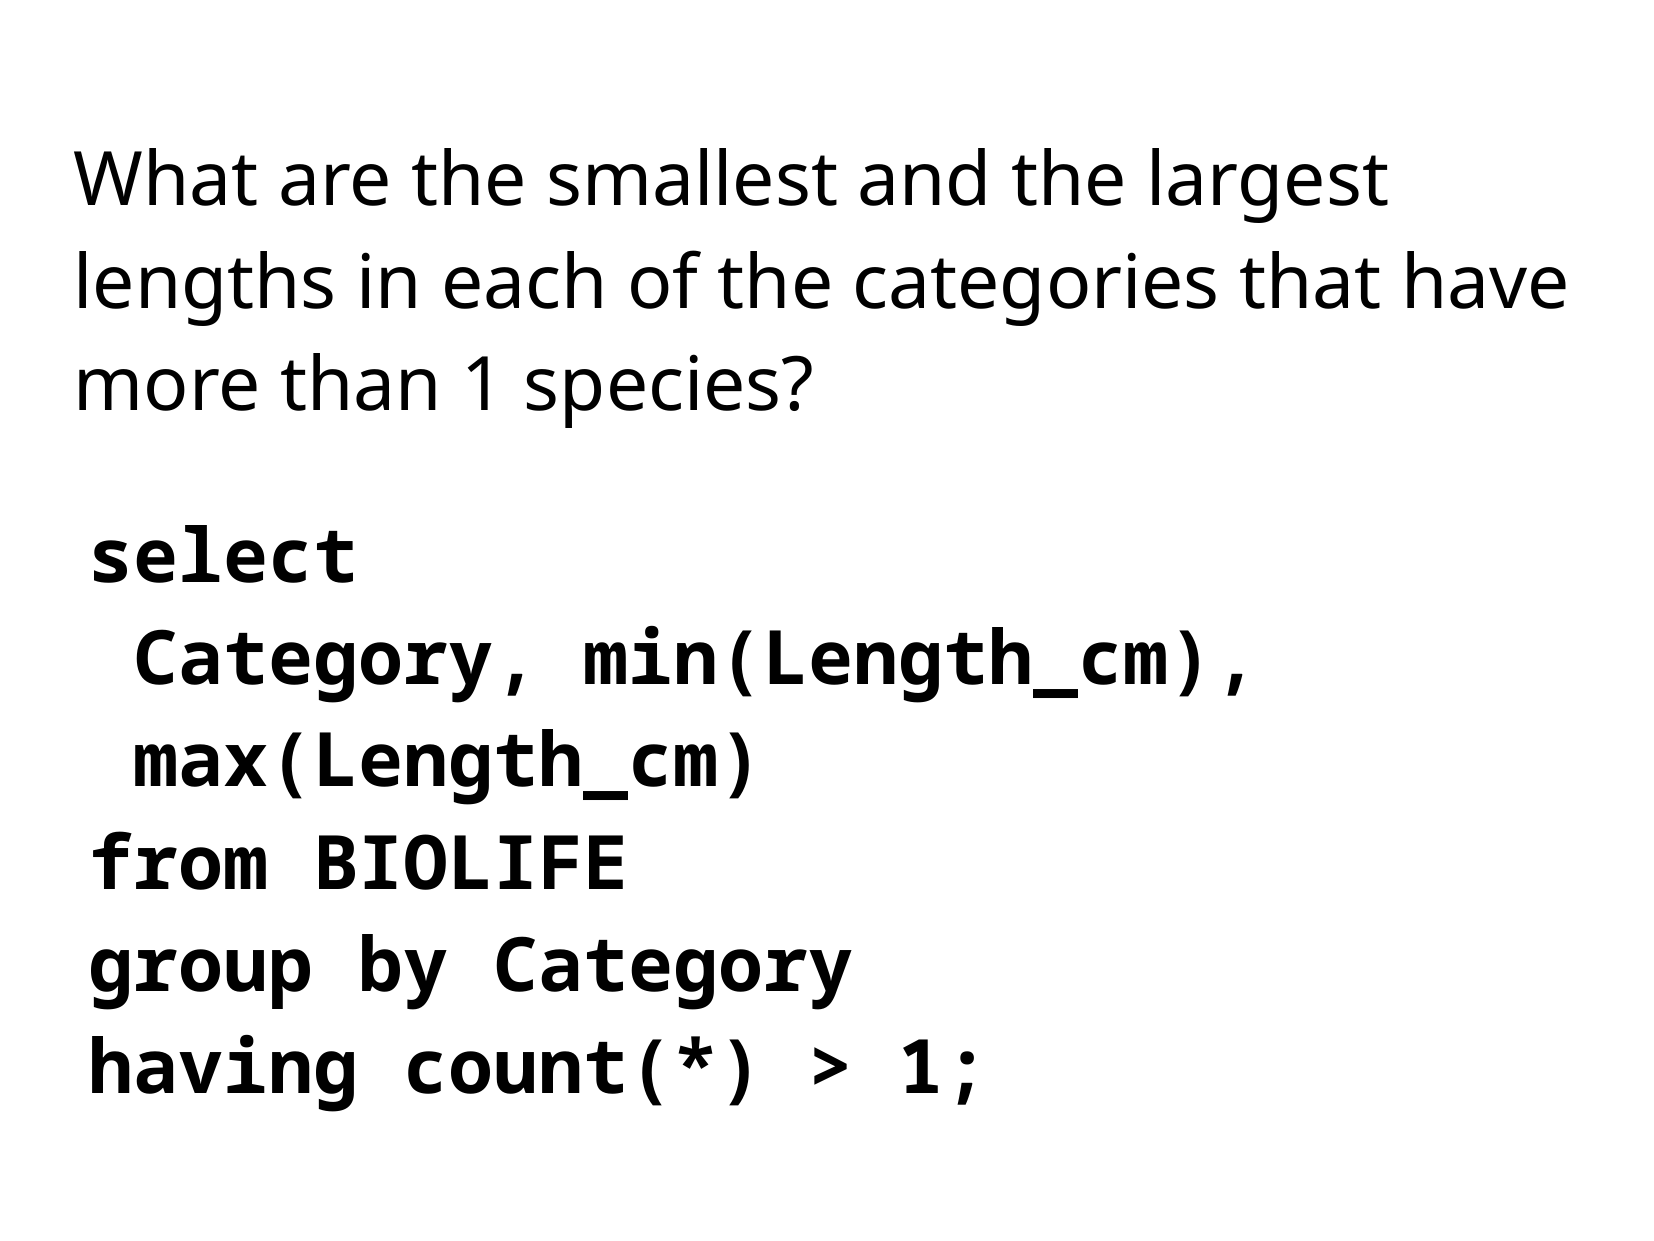

What are the smallest and the largest lengths in each of the categories that have more than 1 species?
# select
 Category, min(Length_cm),
 max(Length_cm)
from BIOLIFE
group by Category
having count(*) > 1;